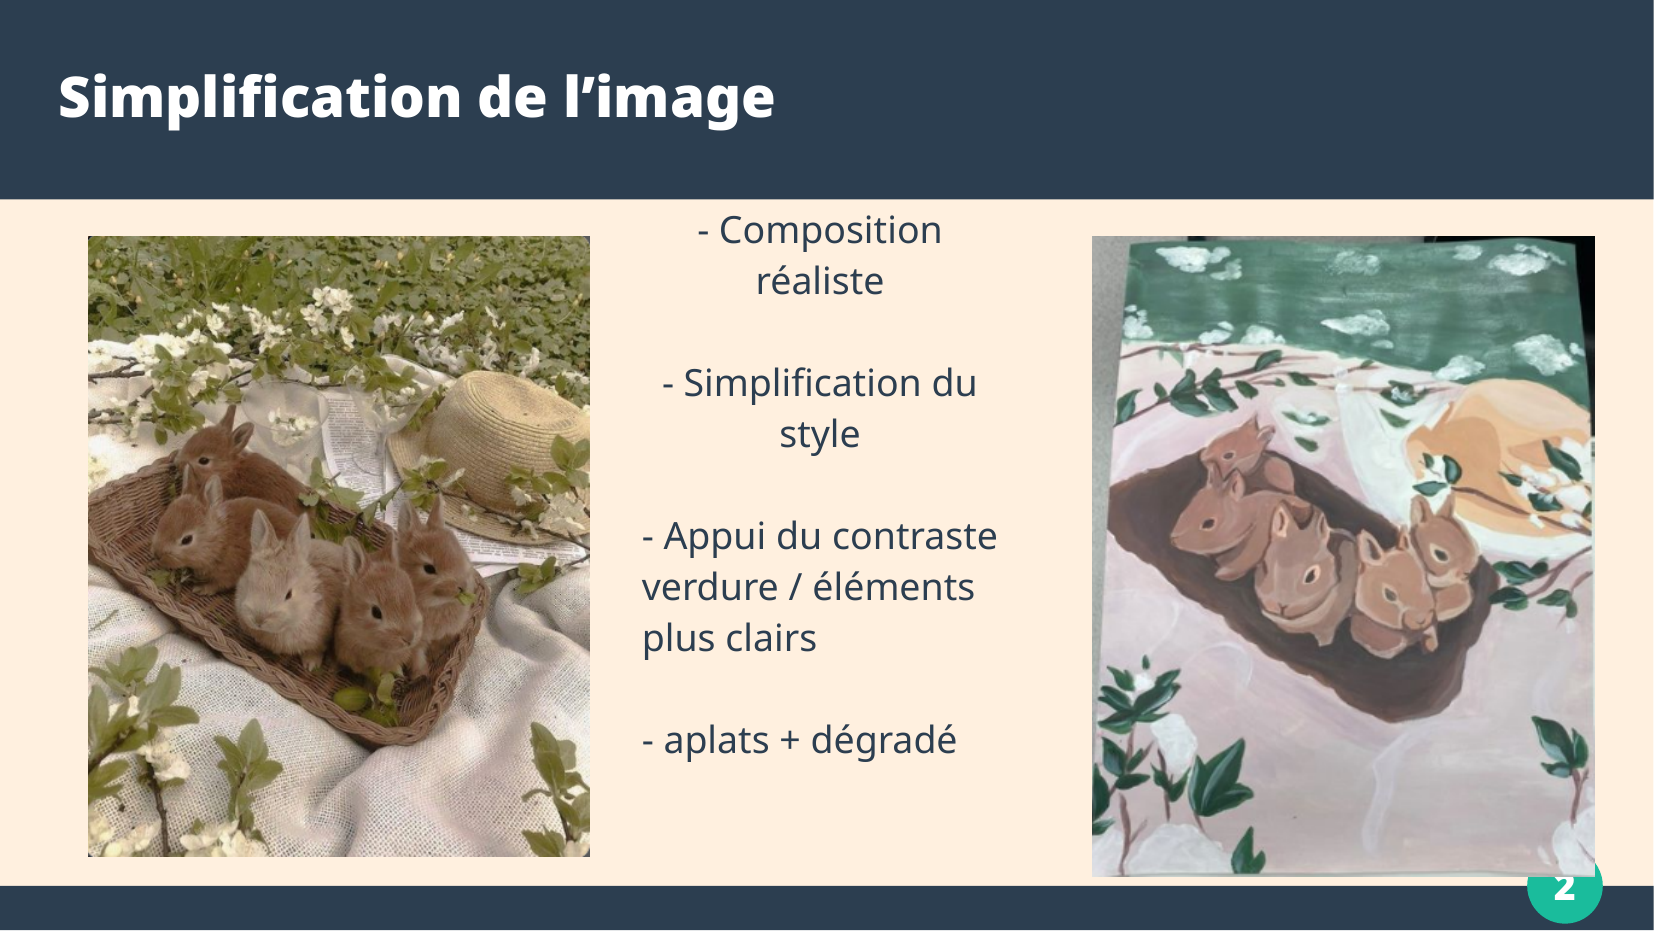

# Simplification de l’image
- Composition réaliste
- Simplification du style
- Appui du contraste verdure / éléments plus clairs
- aplats + dégradé